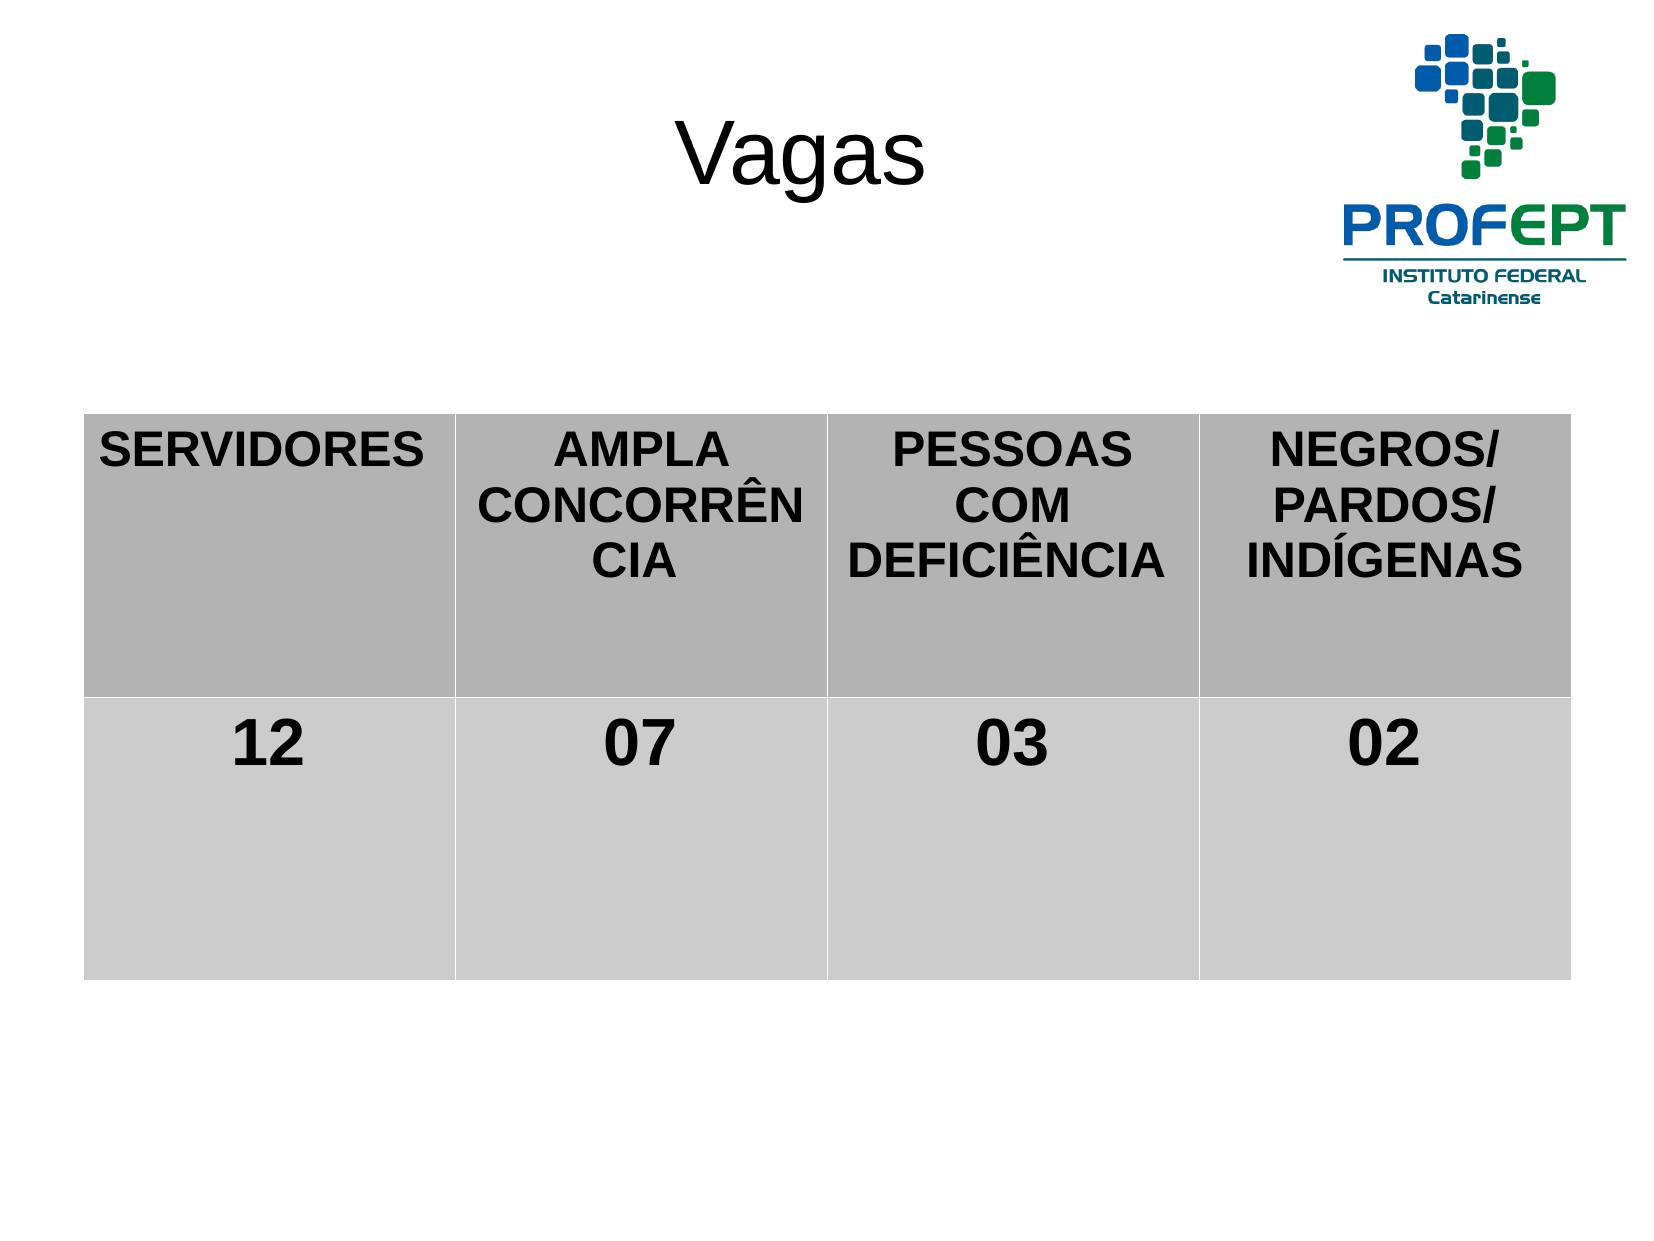

# Vagas
| SERVIDORES | AMPLA CONCORRÊNCIA | PESSOAS COM DEFICIÊNCIA | NEGROS/ PARDOS/ INDÍGENAS |
| --- | --- | --- | --- |
| 12 | 07 | 03 | 02 |